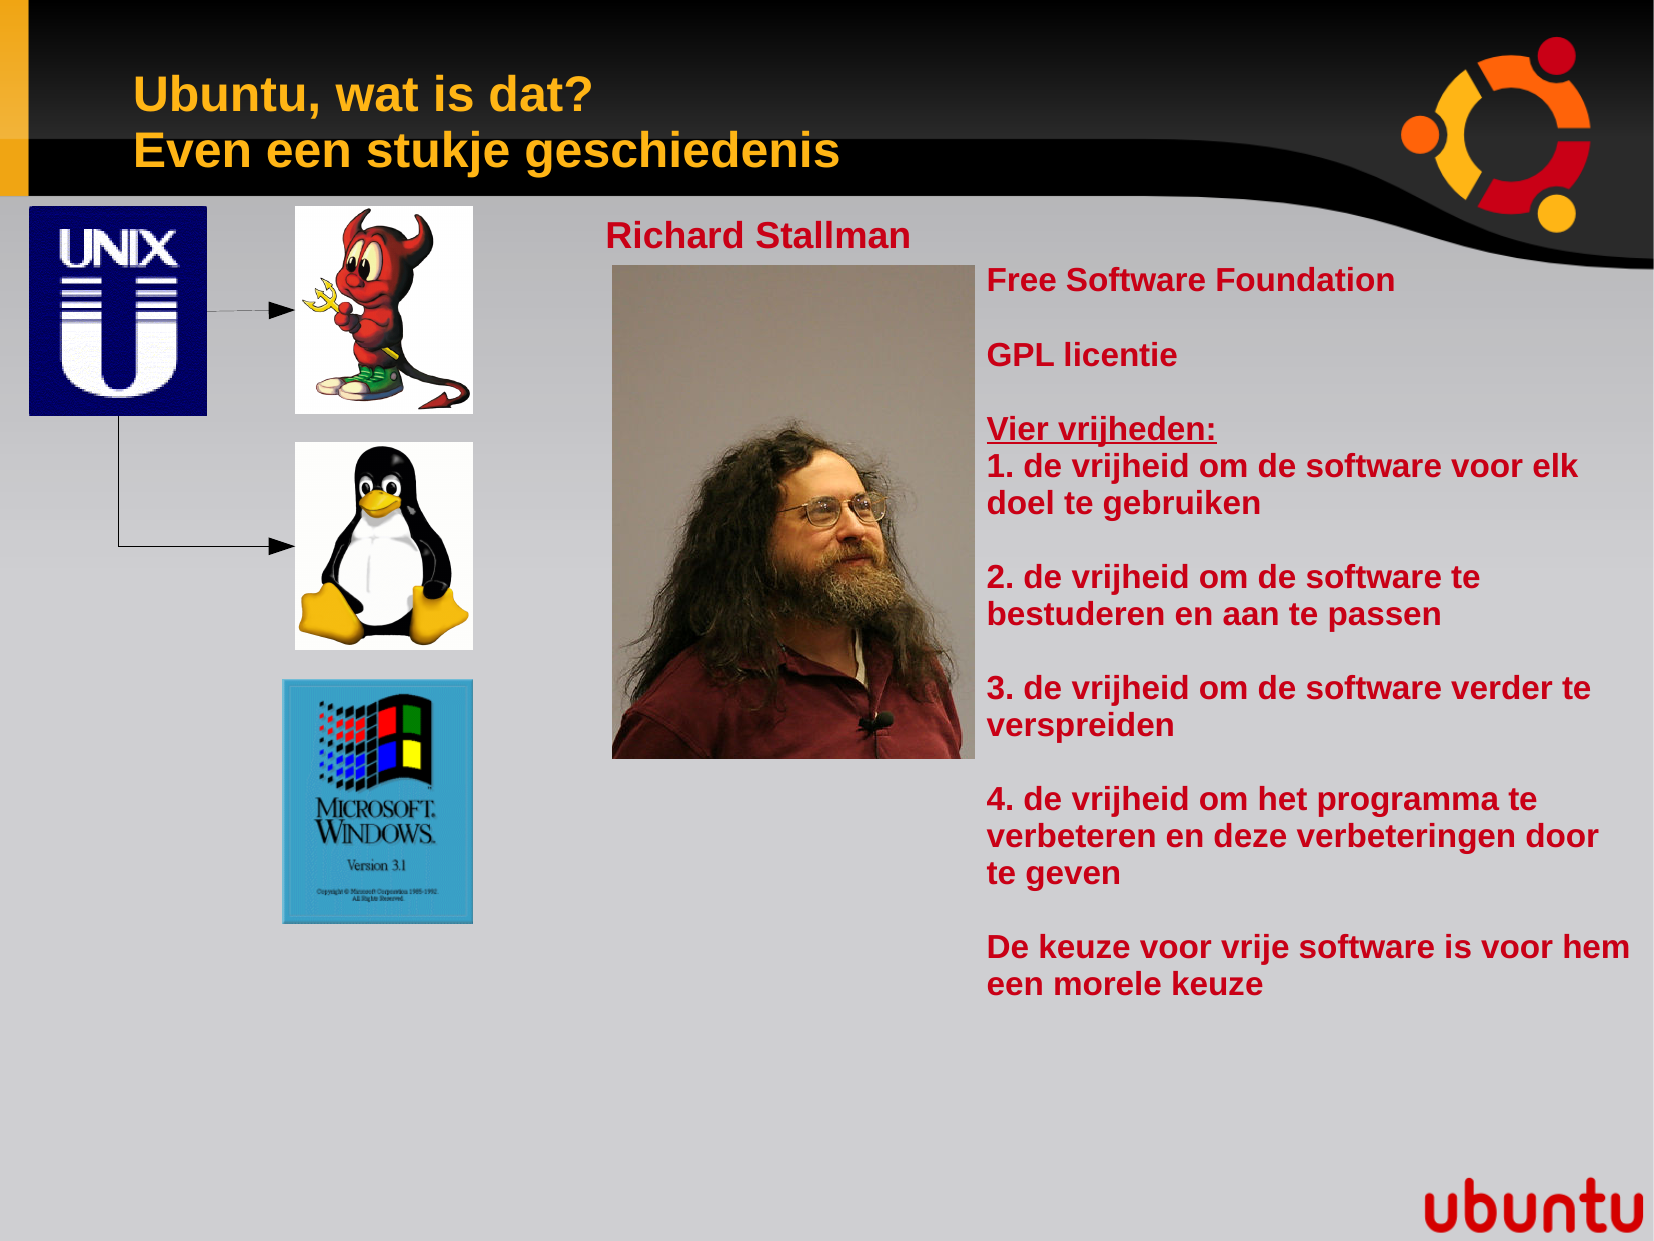

Ubuntu, wat is dat?
Even een stukje geschiedenis
Richard Stallman
Free Software Foundation
GPL licentie
Vier vrijheden:
1. de vrijheid om de software voor elk doel te gebruiken
2. de vrijheid om de software te bestuderen en aan te passen
3. de vrijheid om de software verder te verspreiden
4. de vrijheid om het programma te verbeteren en deze verbeteringen door te geven
De keuze voor vrije software is voor hem een morele keuze